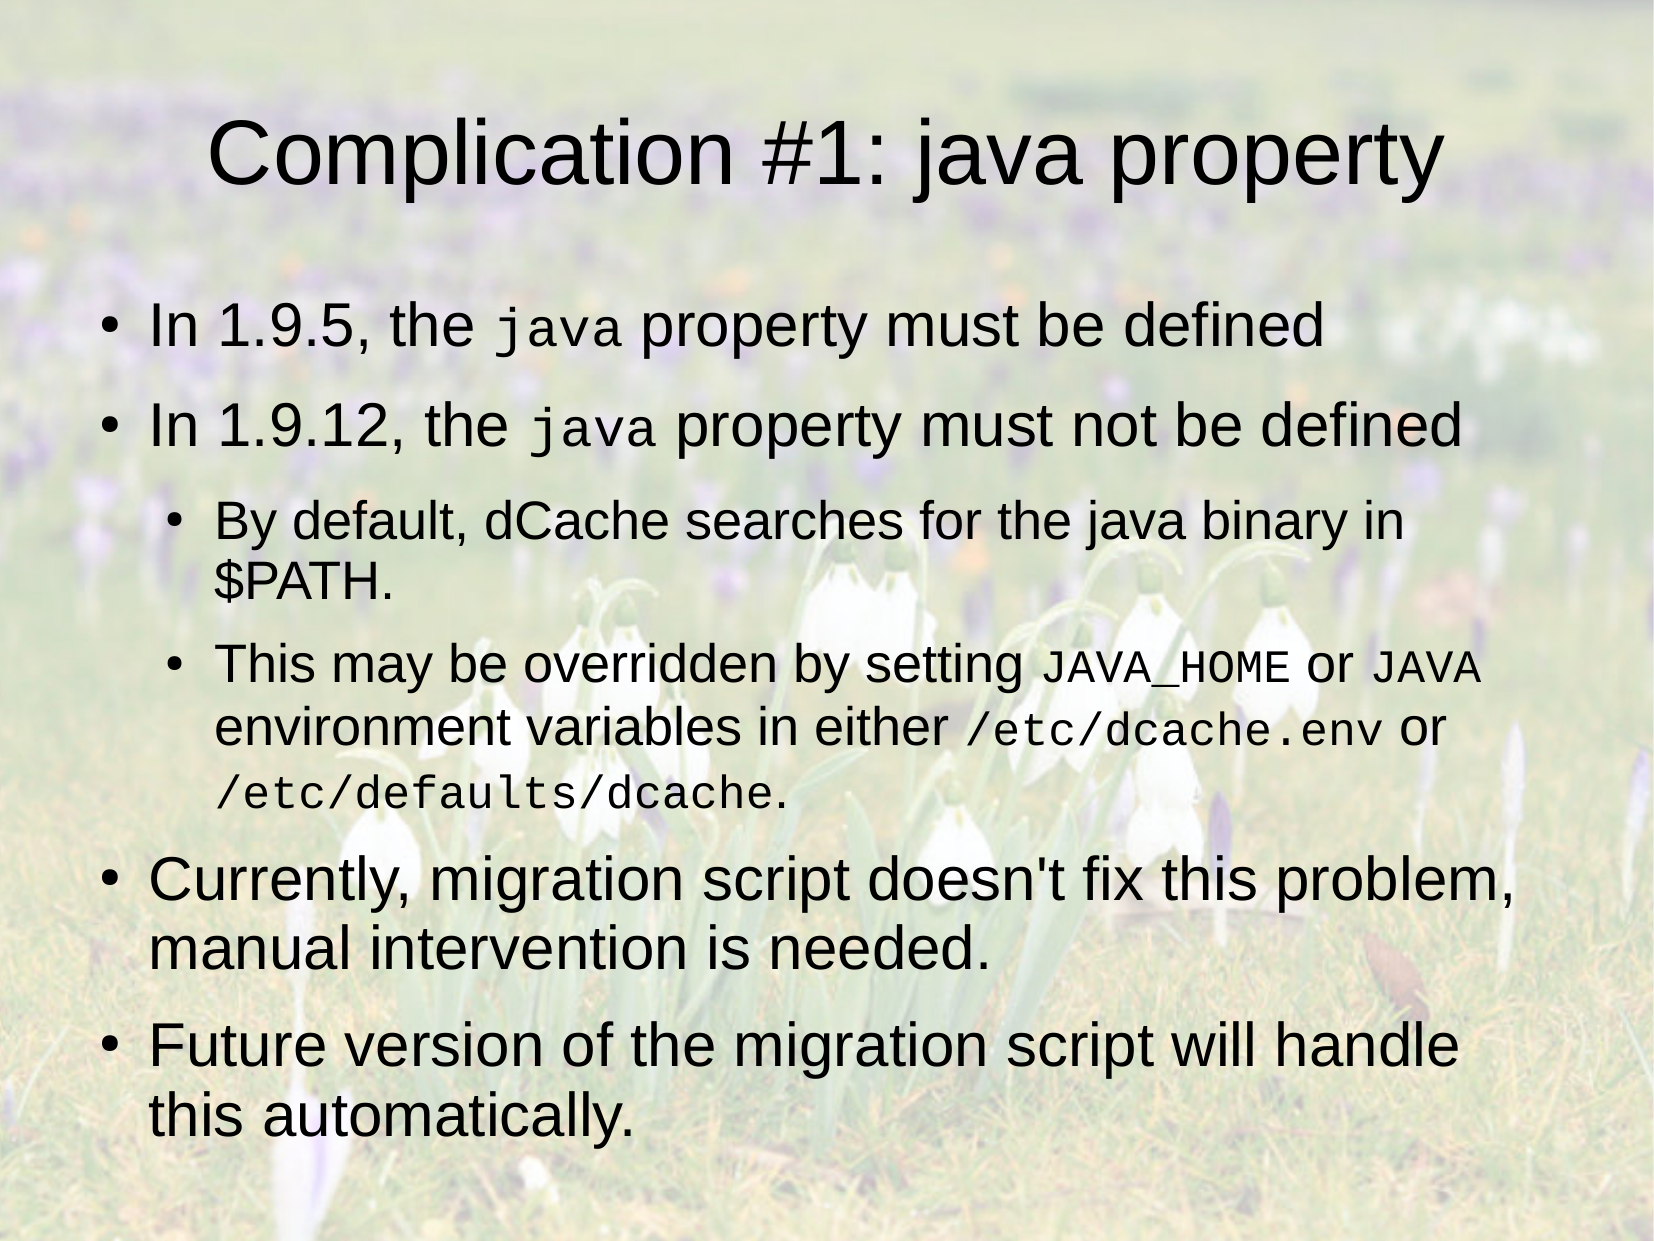

# Complication #1: java property
In 1.9.5, the java property must be defined
In 1.9.12, the java property must not be defined
By default, dCache searches for the java binary in $PATH.
This may be overridden by setting JAVA_HOME or JAVA environment variables in either /etc/dcache.env or /etc/defaults/dcache.
Currently, migration script doesn't fix this problem, manual intervention is needed.
Future version of the migration script will handle this automatically.